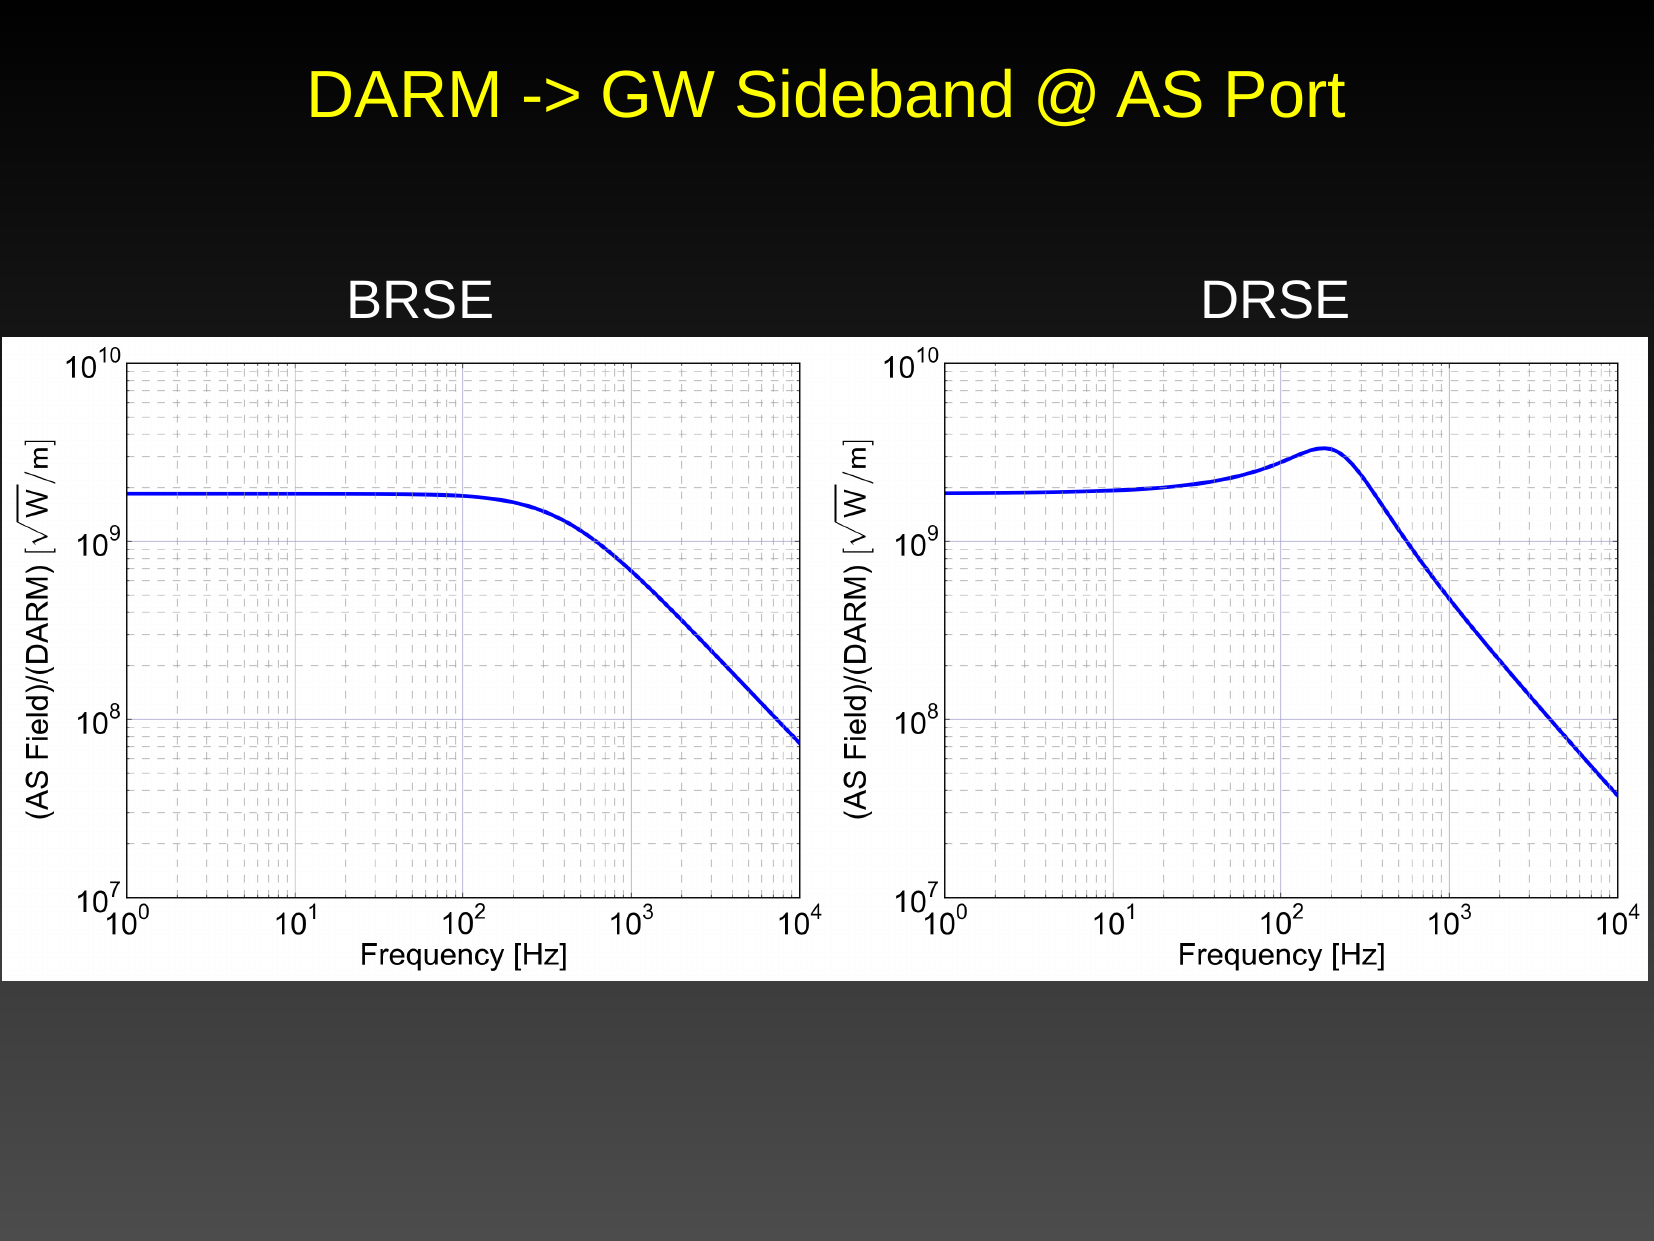

DARM -> GW Sideband @ AS Port
BRSE
DRSE